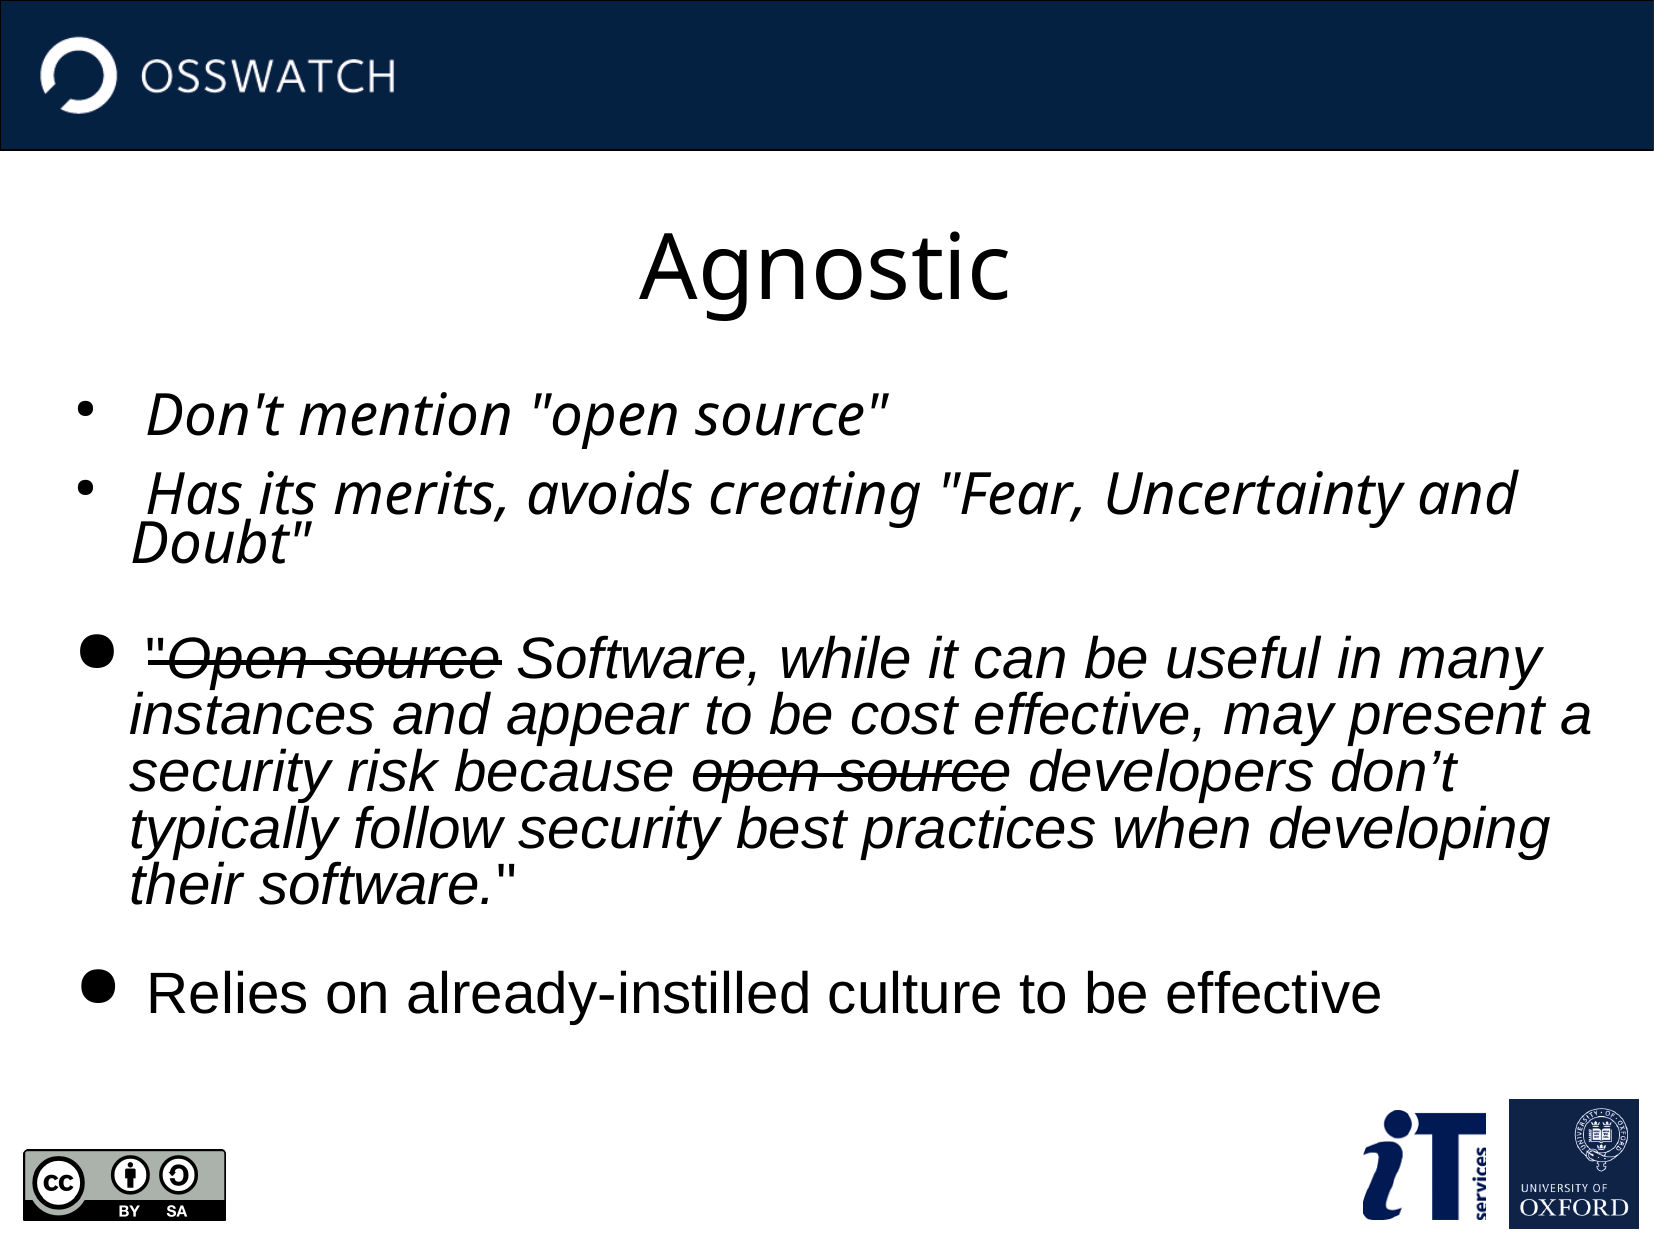

# Agnostic
 Don't mention "open source"
 Has its merits, avoids creating "Fear, Uncertainty and Doubt"
 "Open source Software, while it can be useful in many instances and appear to be cost effective, may present a security risk because open source developers don’t typically follow security best practices when developing their software."
 Relies on already-instilled culture to be effective